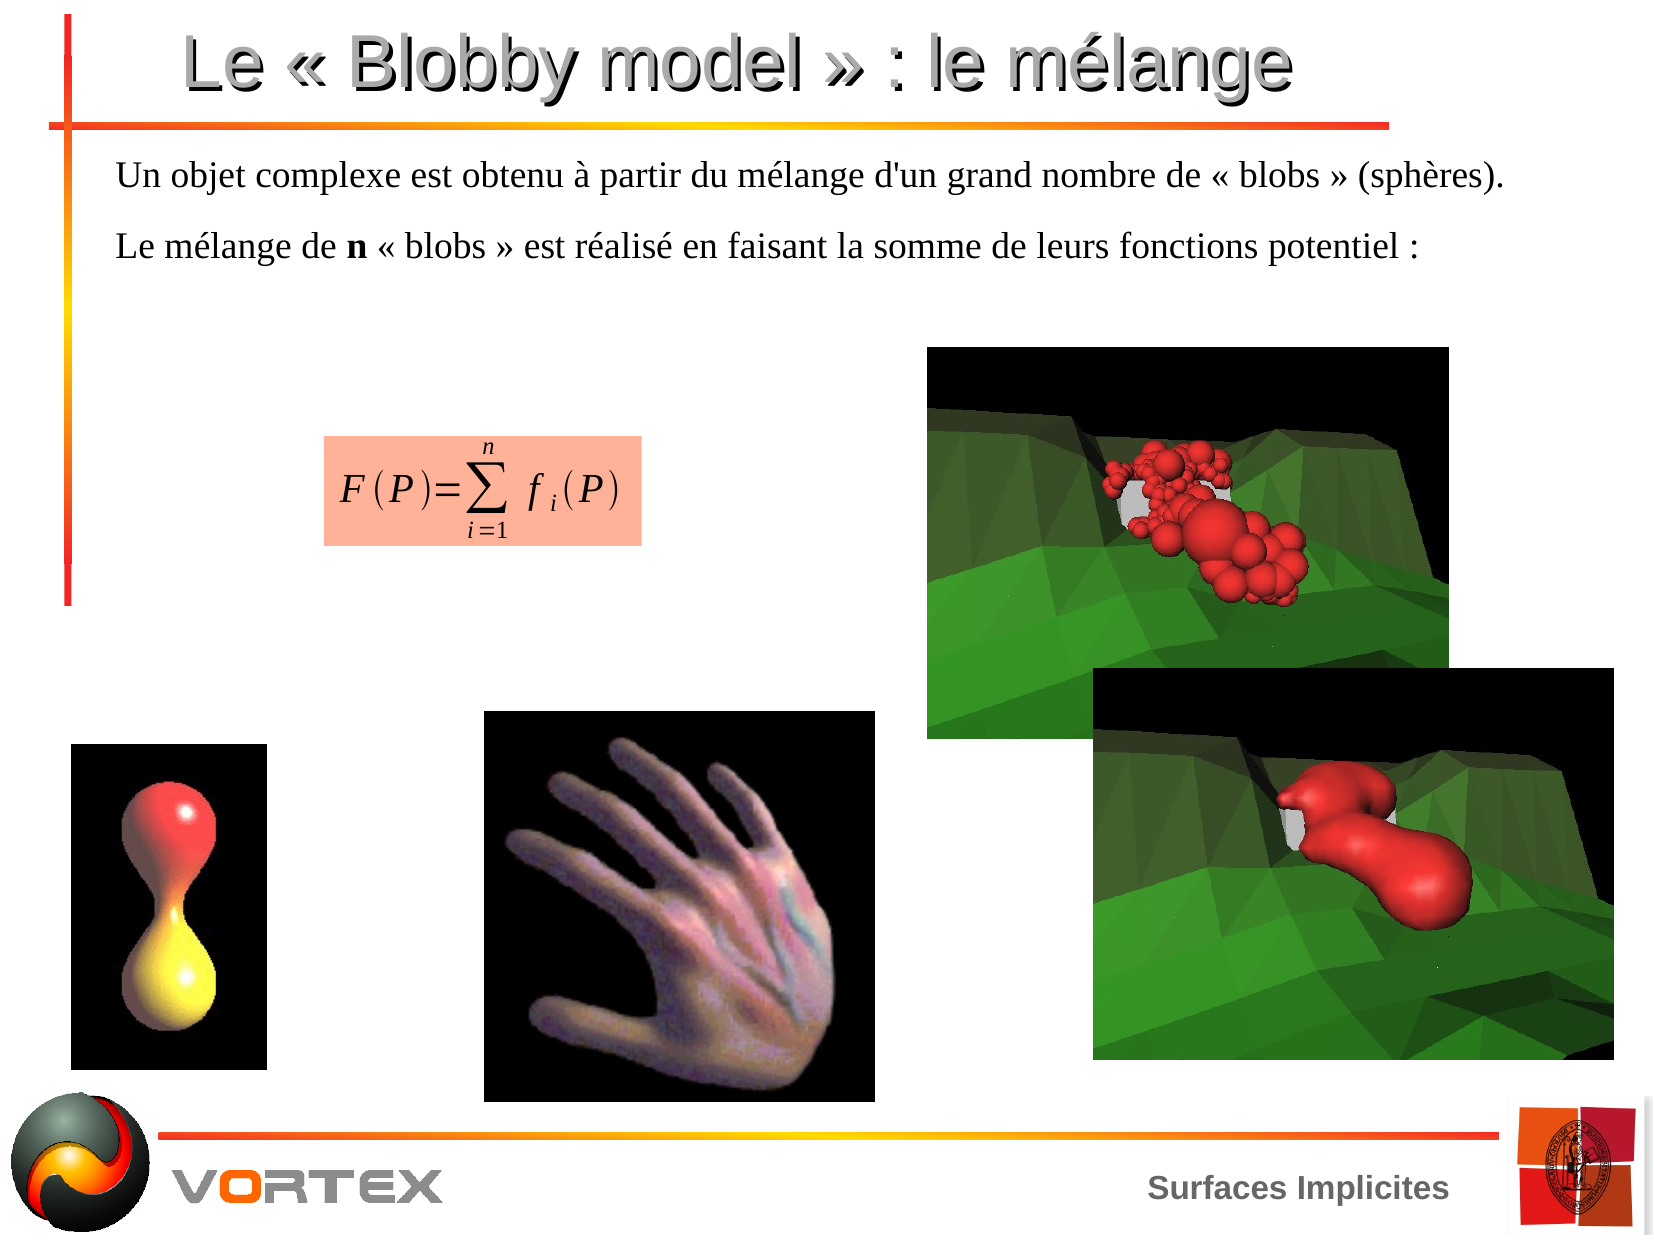

# Le « Blobby model » : le mélange
Un objet complexe est obtenu à partir du mélange d'un grand nombre de « blobs » (sphères).
Le mélange de n « blobs » est réalisé en faisant la somme de leurs fonctions potentiel :